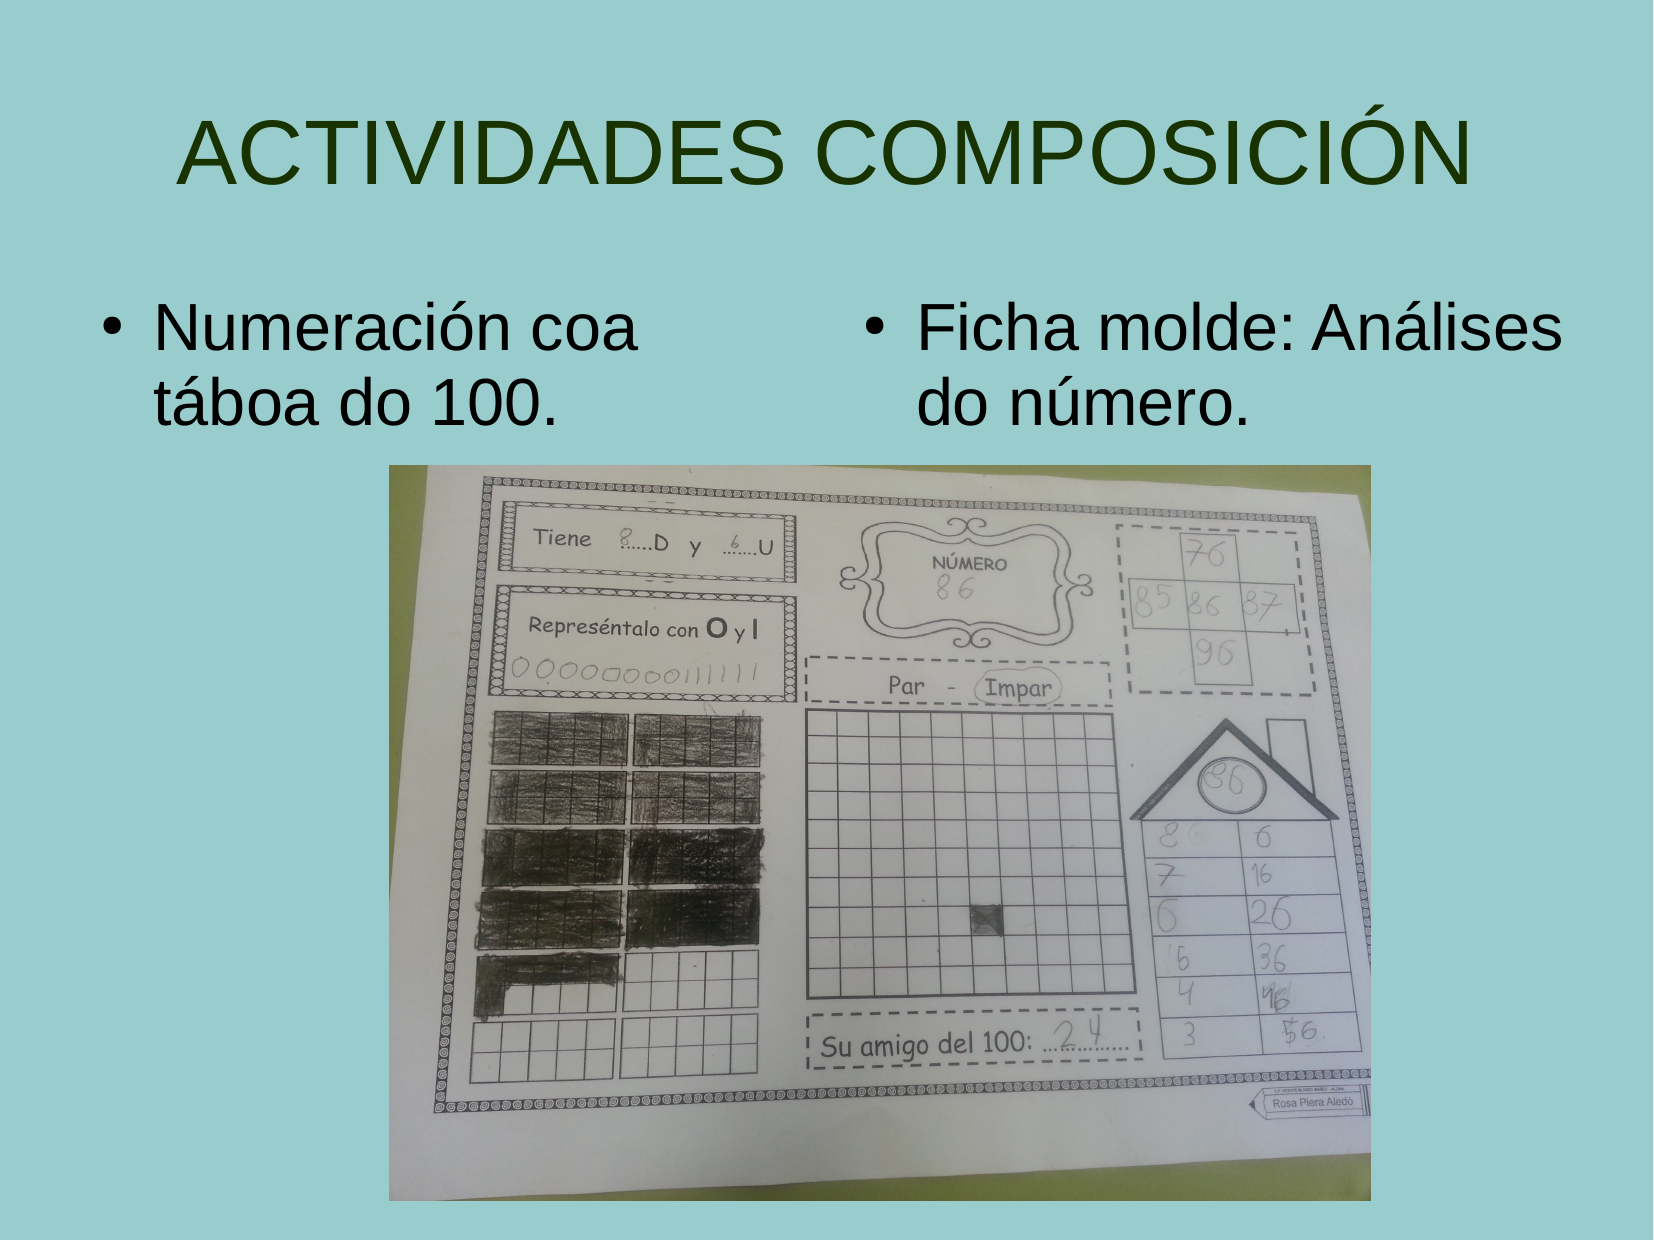

# ACTIVIDADES COMPOSICIÓN
Numeración coa táboa do 100.
Ficha molde: Análises do número.